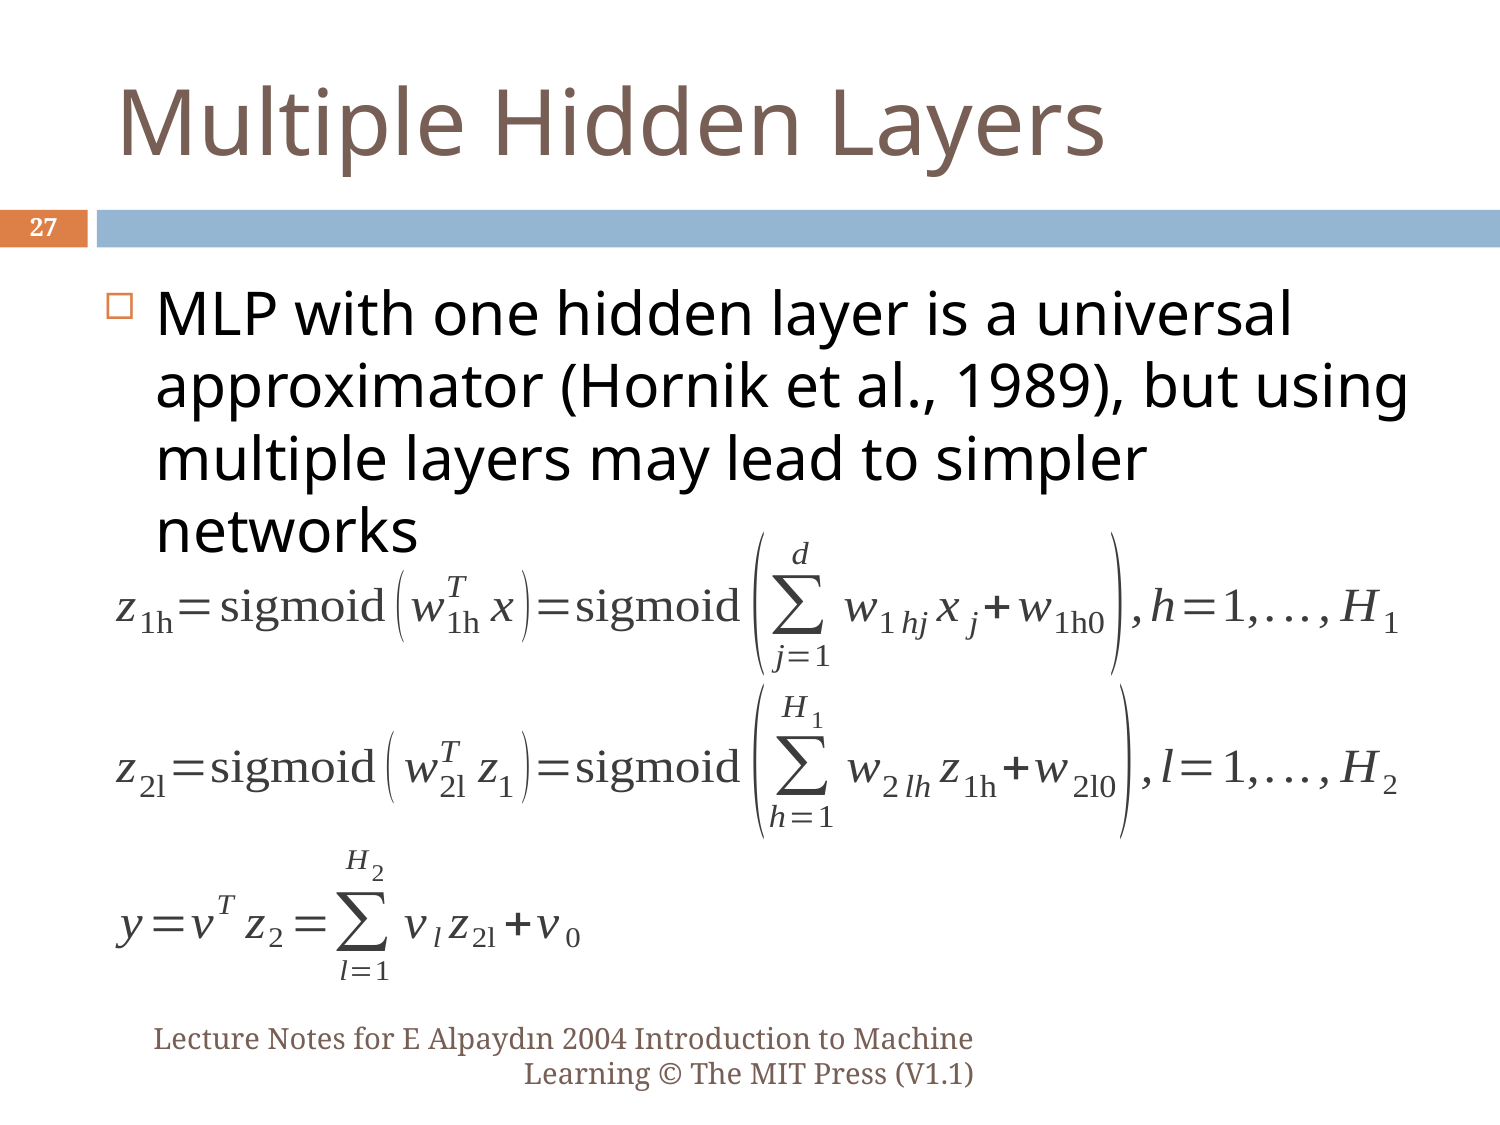

# Multiple Hidden Layers
MLP with one hidden layer is a universal approximator (Hornik et al., 1989), but using multiple layers may lead to simpler networks
Lecture Notes for E Alpaydın 2004 Introduction to Machine Learning © The MIT Press (V1.1)